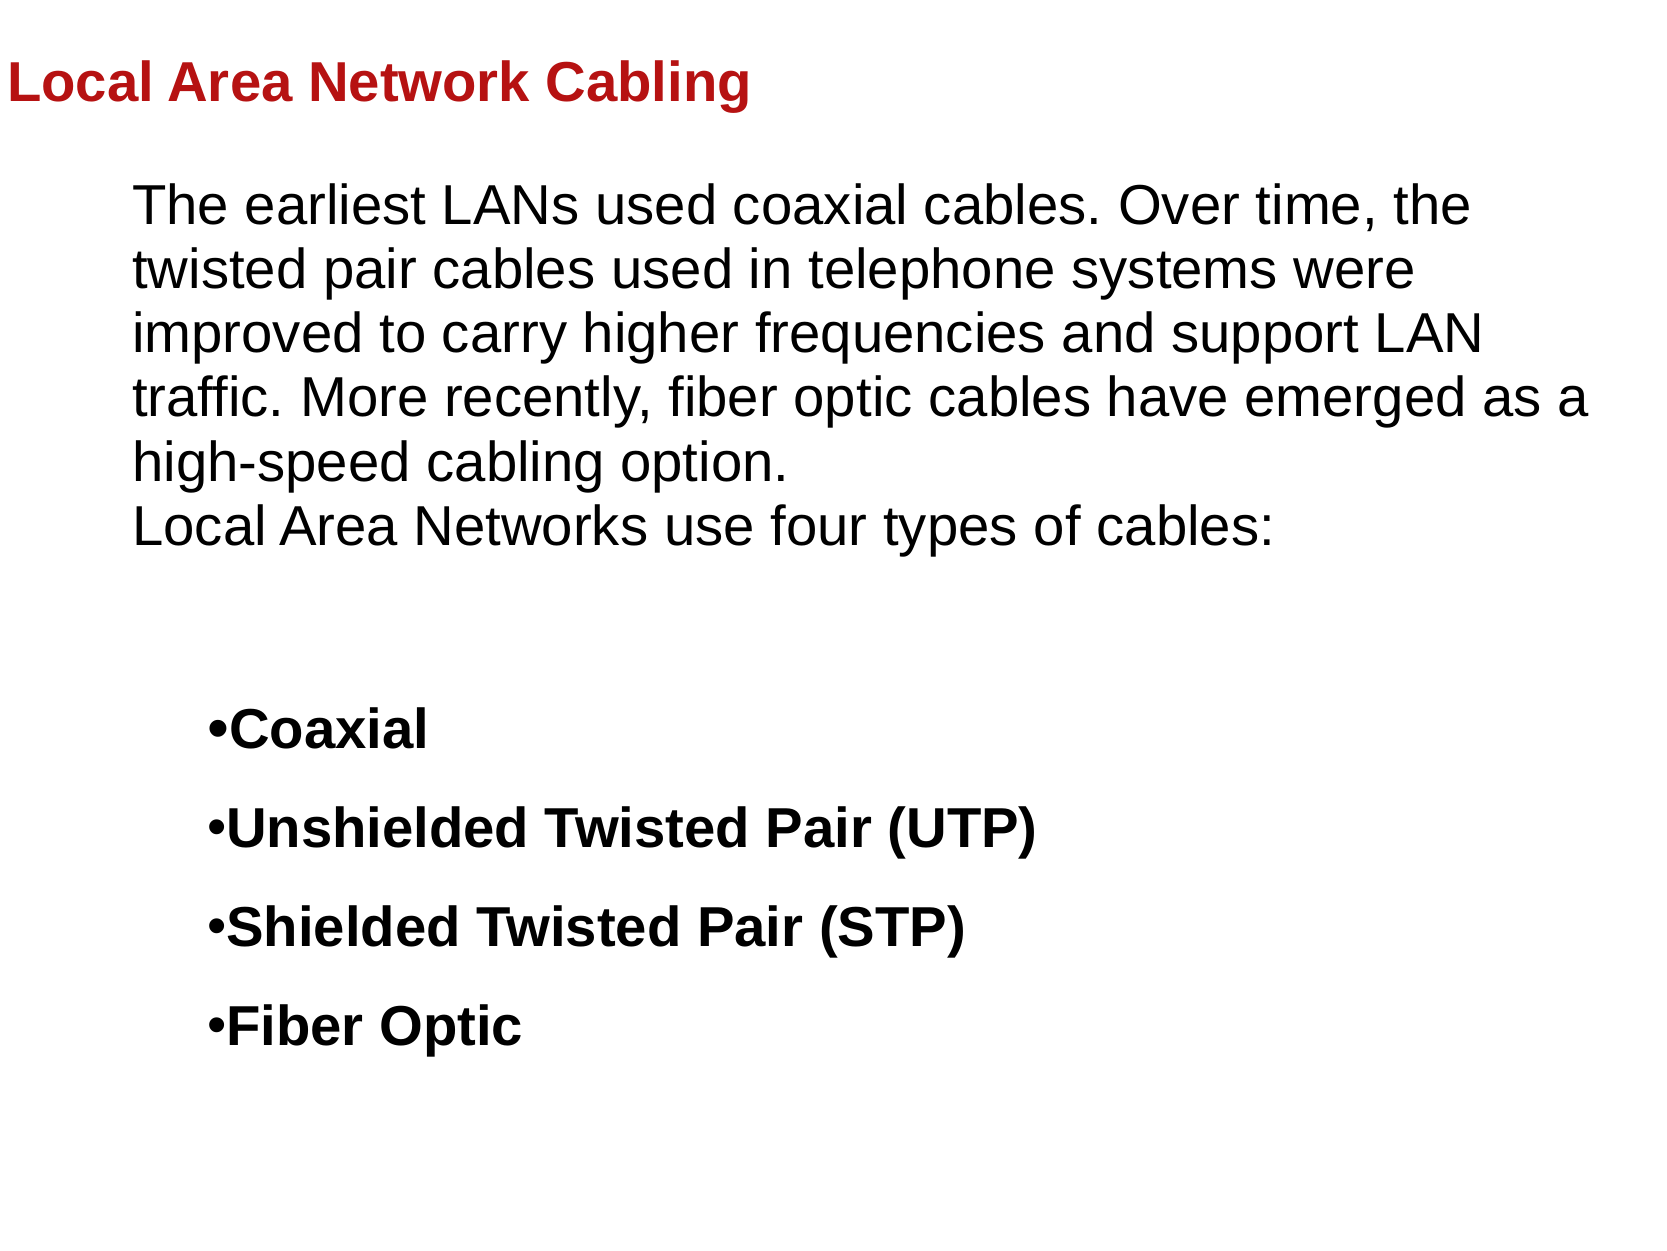

Local Area Network Cabling
The earliest LANs used coaxial cables. Over time, the twisted pair cables used in telephone systems were improved to carry higher frequencies and support LAN traffic. More recently, fiber optic cables have emerged as a high-speed cabling option.
Local Area Networks use four types of cables:
Coaxial
Unshielded Twisted Pair (UTP)
Shielded Twisted Pair (STP)
Fiber Optic